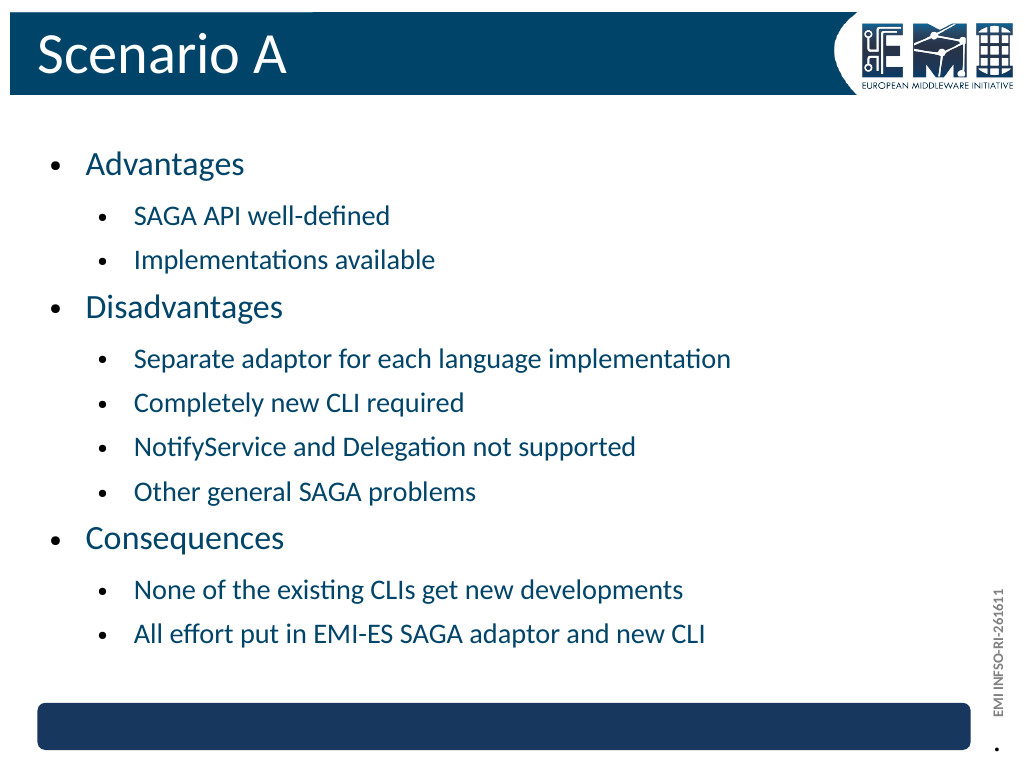

# Scenario A
Advantages
SAGA API well-defined
Implementations available
Disadvantages
Separate adaptor for each language implementation
Completely new CLI required
NotifyService and Delegation not supported
Other general SAGA problems
Consequences
None of the existing CLIs get new developments
All effort put in EMI-ES SAGA adaptor and new CLI